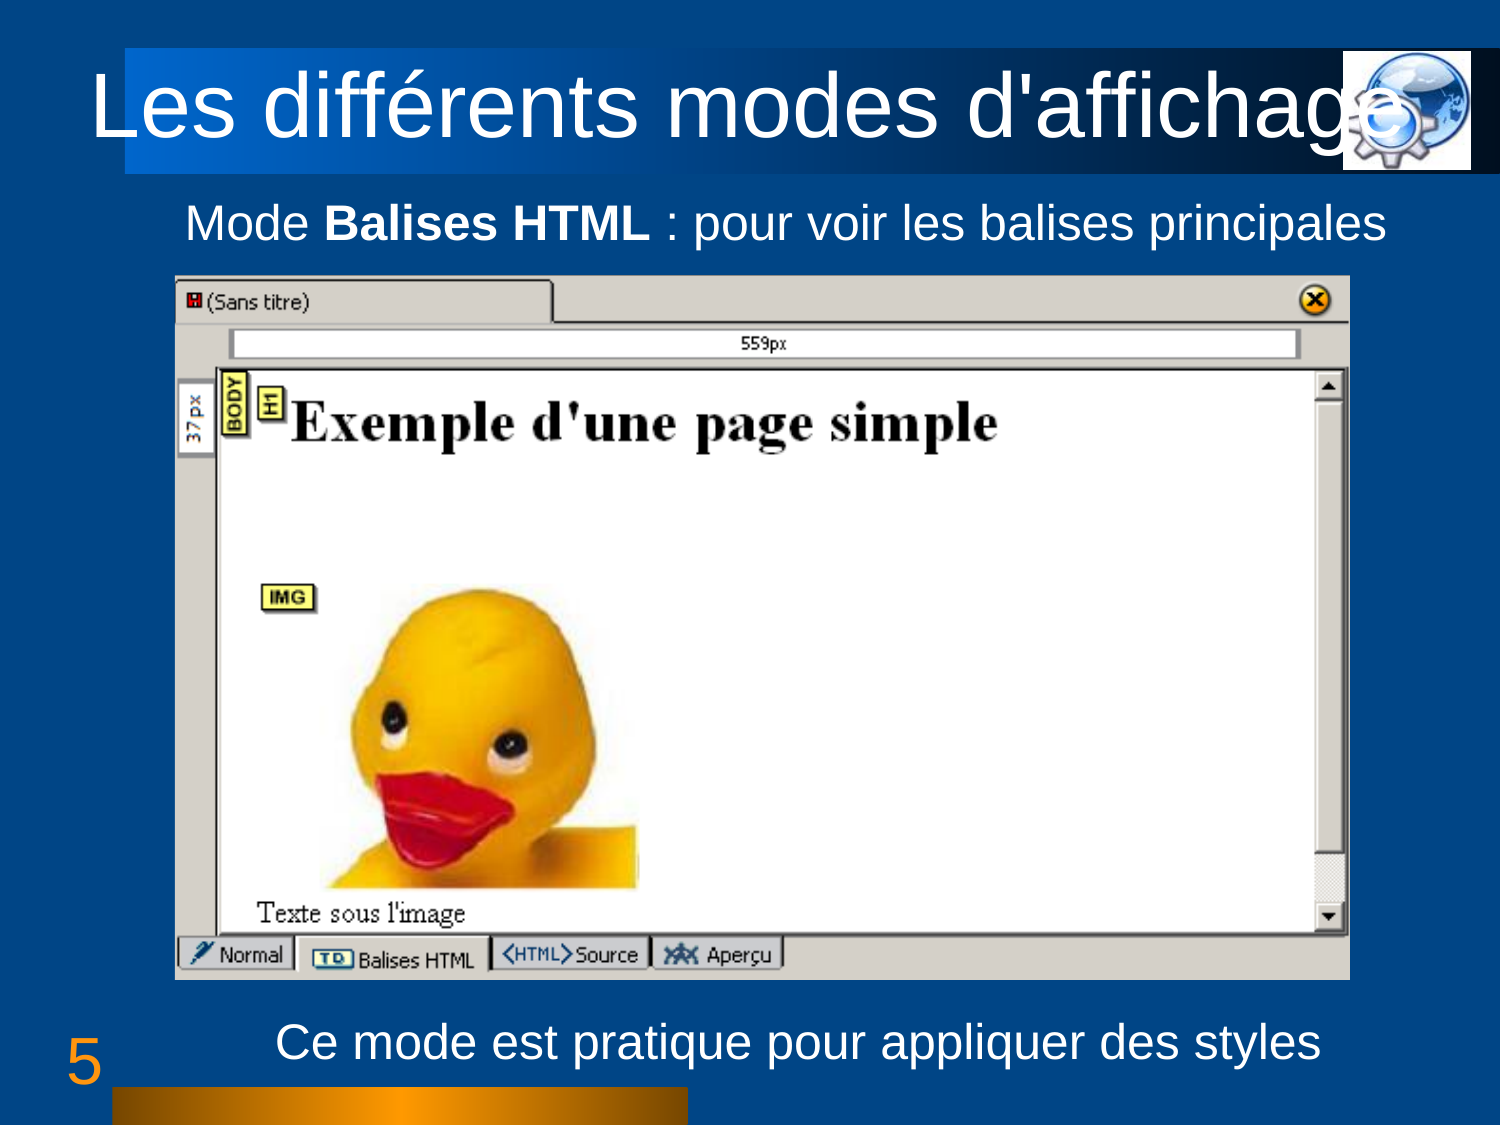

# Les différents modes d'affichage
Mode Balises HTML : pour voir les balises principales
Ce mode est pratique pour appliquer des styles